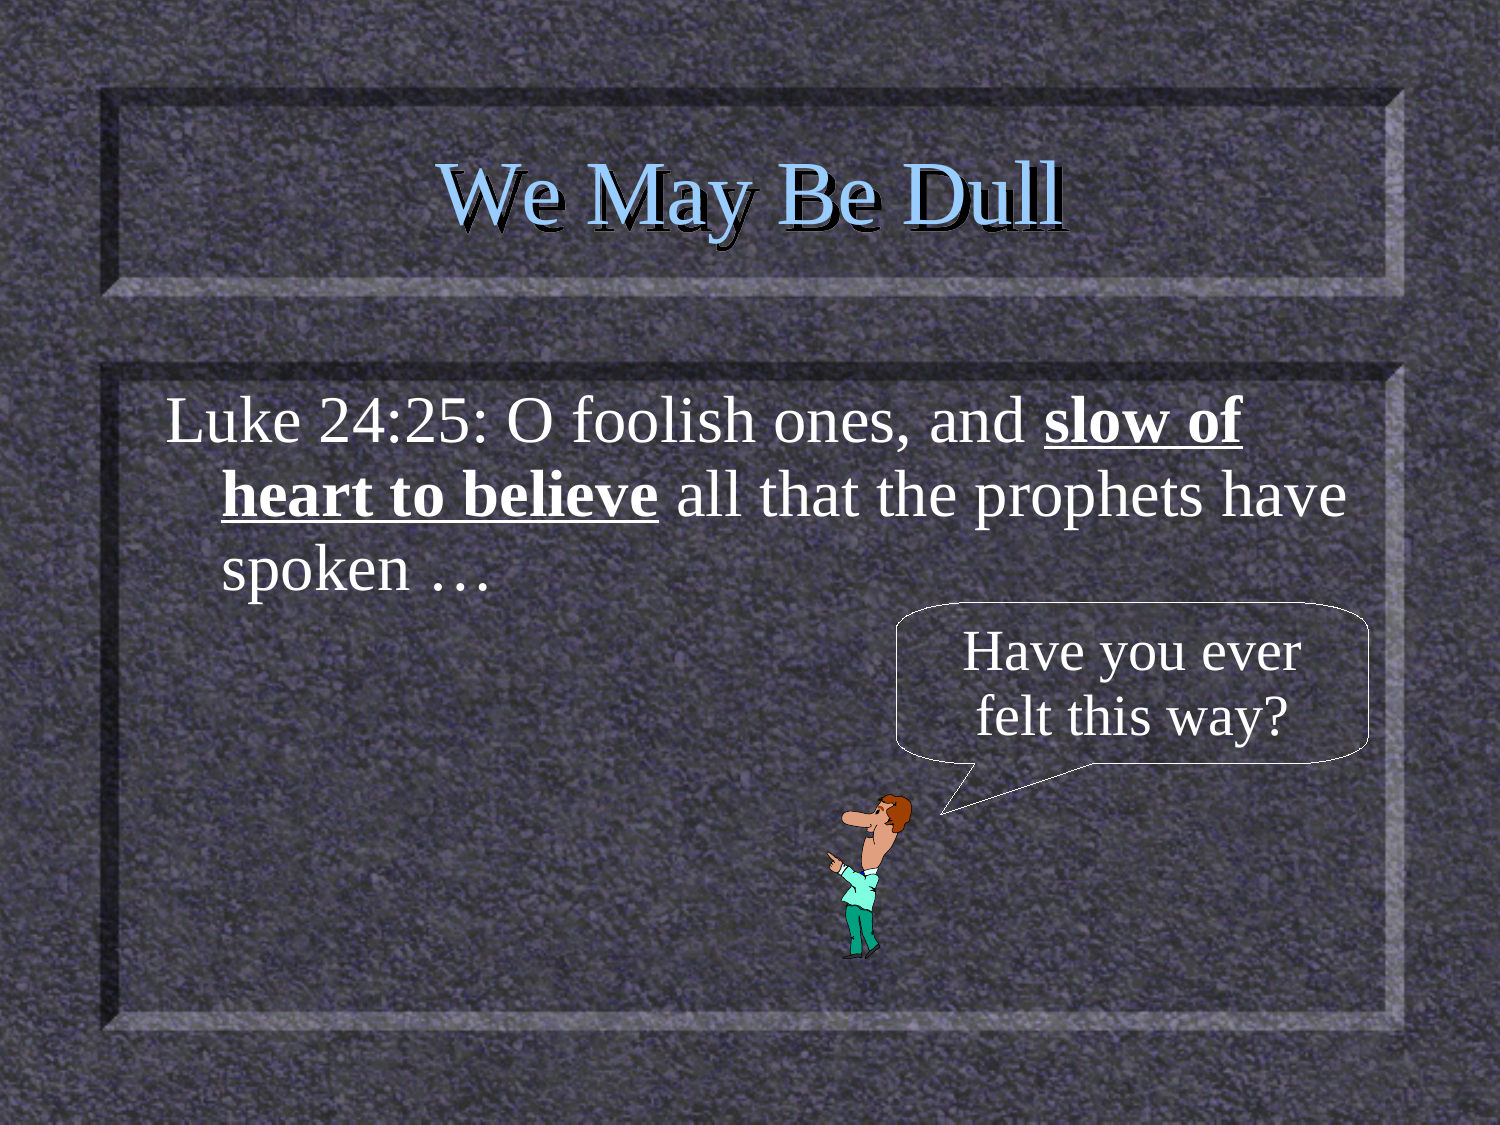

# We May Be Dull
Luke 24:25: O foolish ones, and slow of heart to believe all that the prophets have spoken …
Have you ever
felt this way?